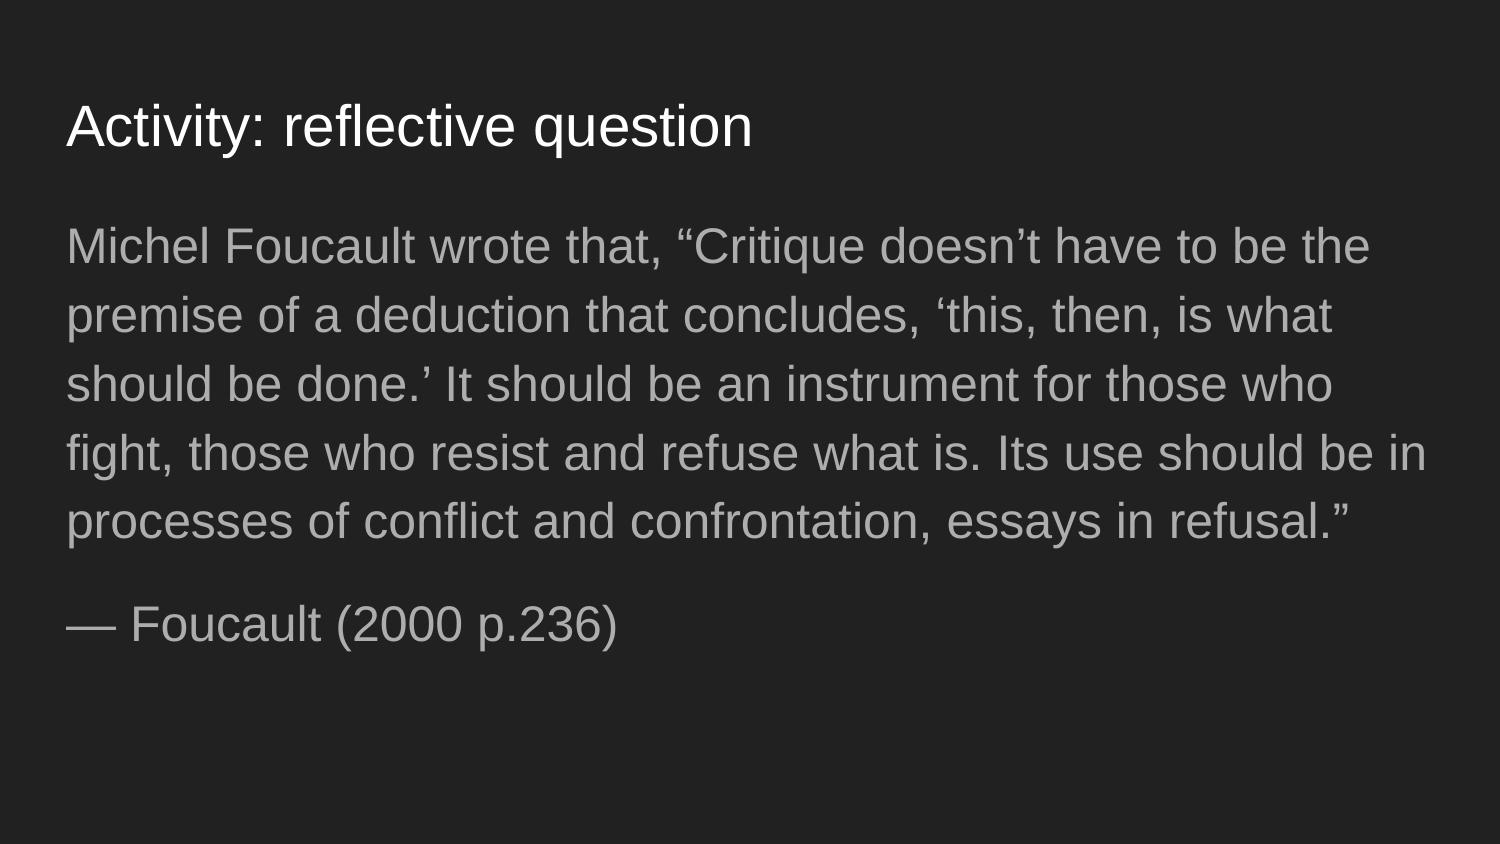

# Activity: reflective question
Michel Foucault wrote that, “Critique doesn’t have to be the premise of a deduction that concludes, ‘this, then, is what should be done.’ It should be an instrument for those who fight, those who resist and refuse what is. Its use should be in processes of conflict and confrontation, essays in refusal.”
— Foucault (2000 p.236)